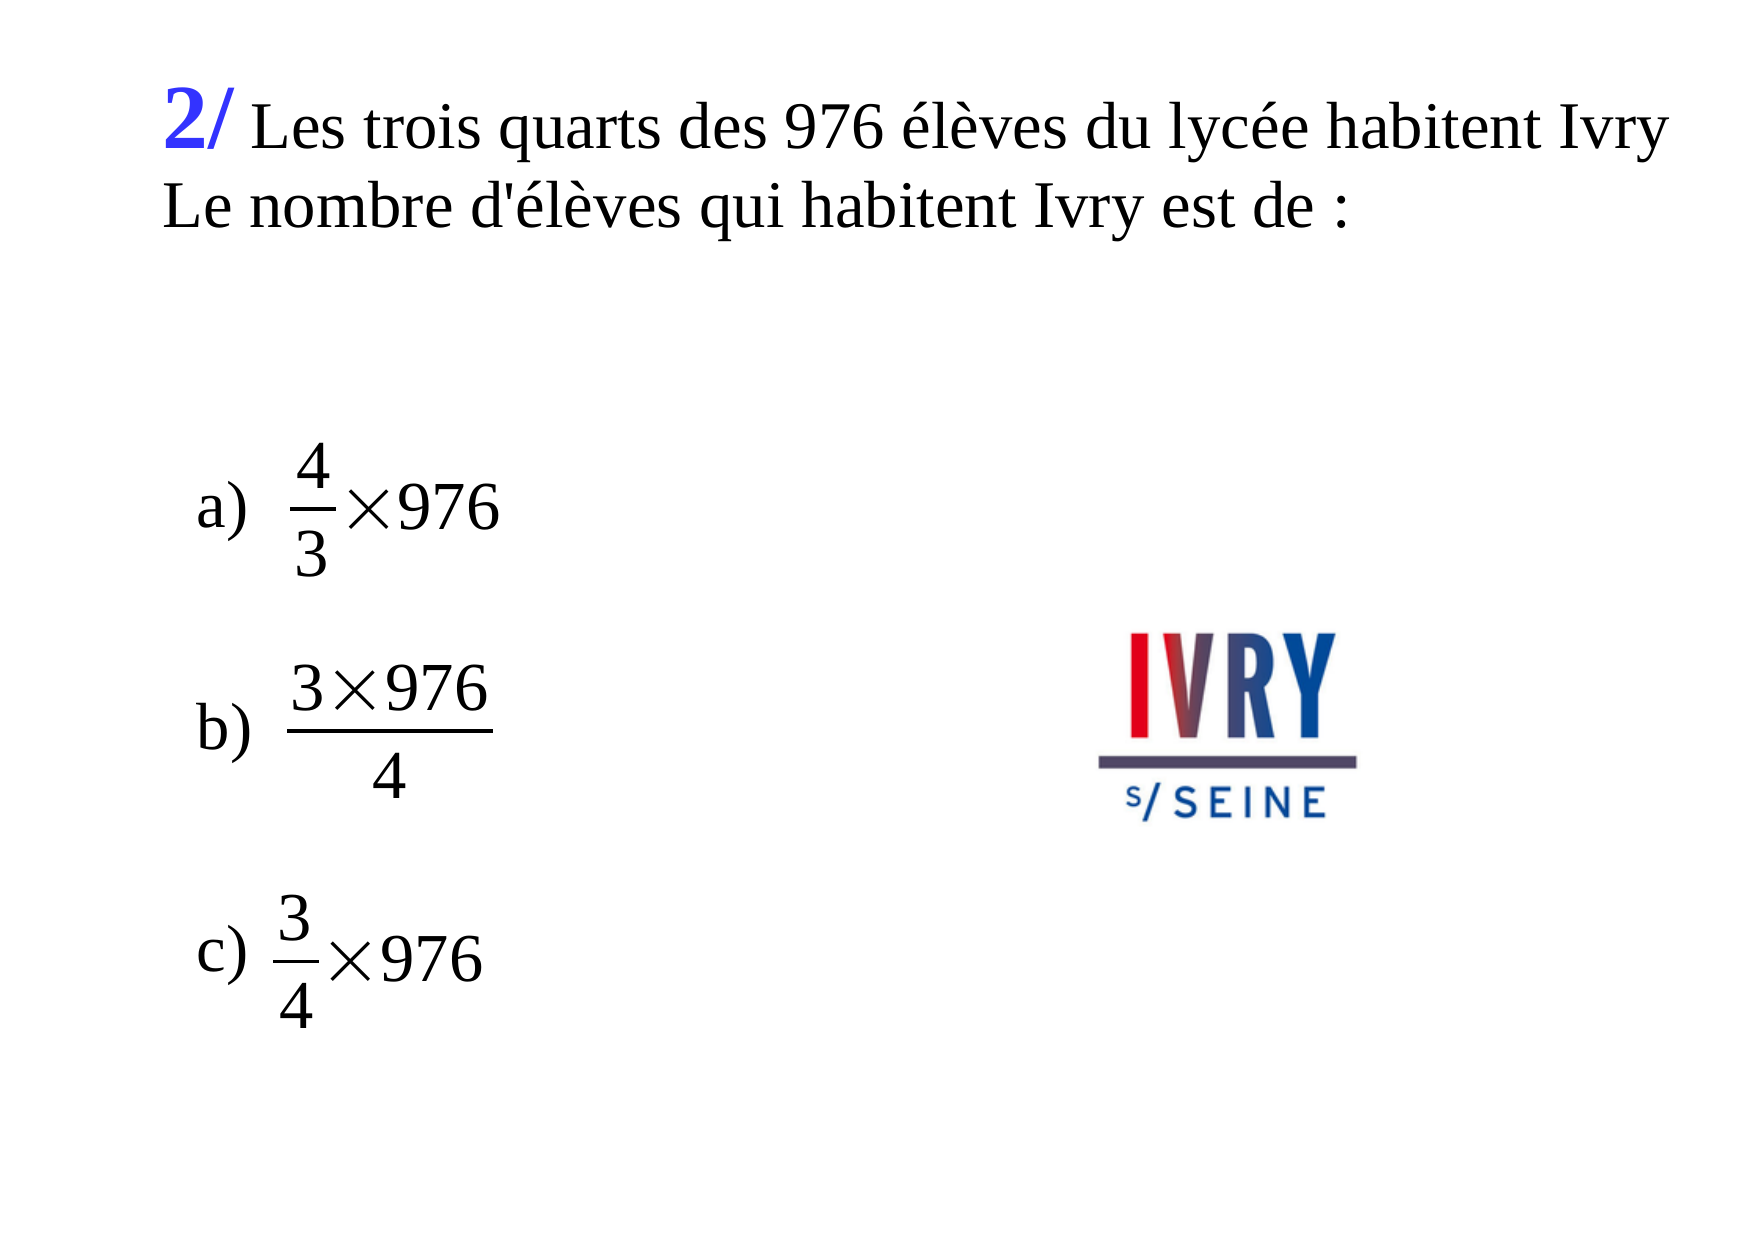

2/ Les trois quarts des 976 élèves du lycée habitent Ivry
Le nombre d'élèves qui habitent Ivry est de :
a)
b)
c)